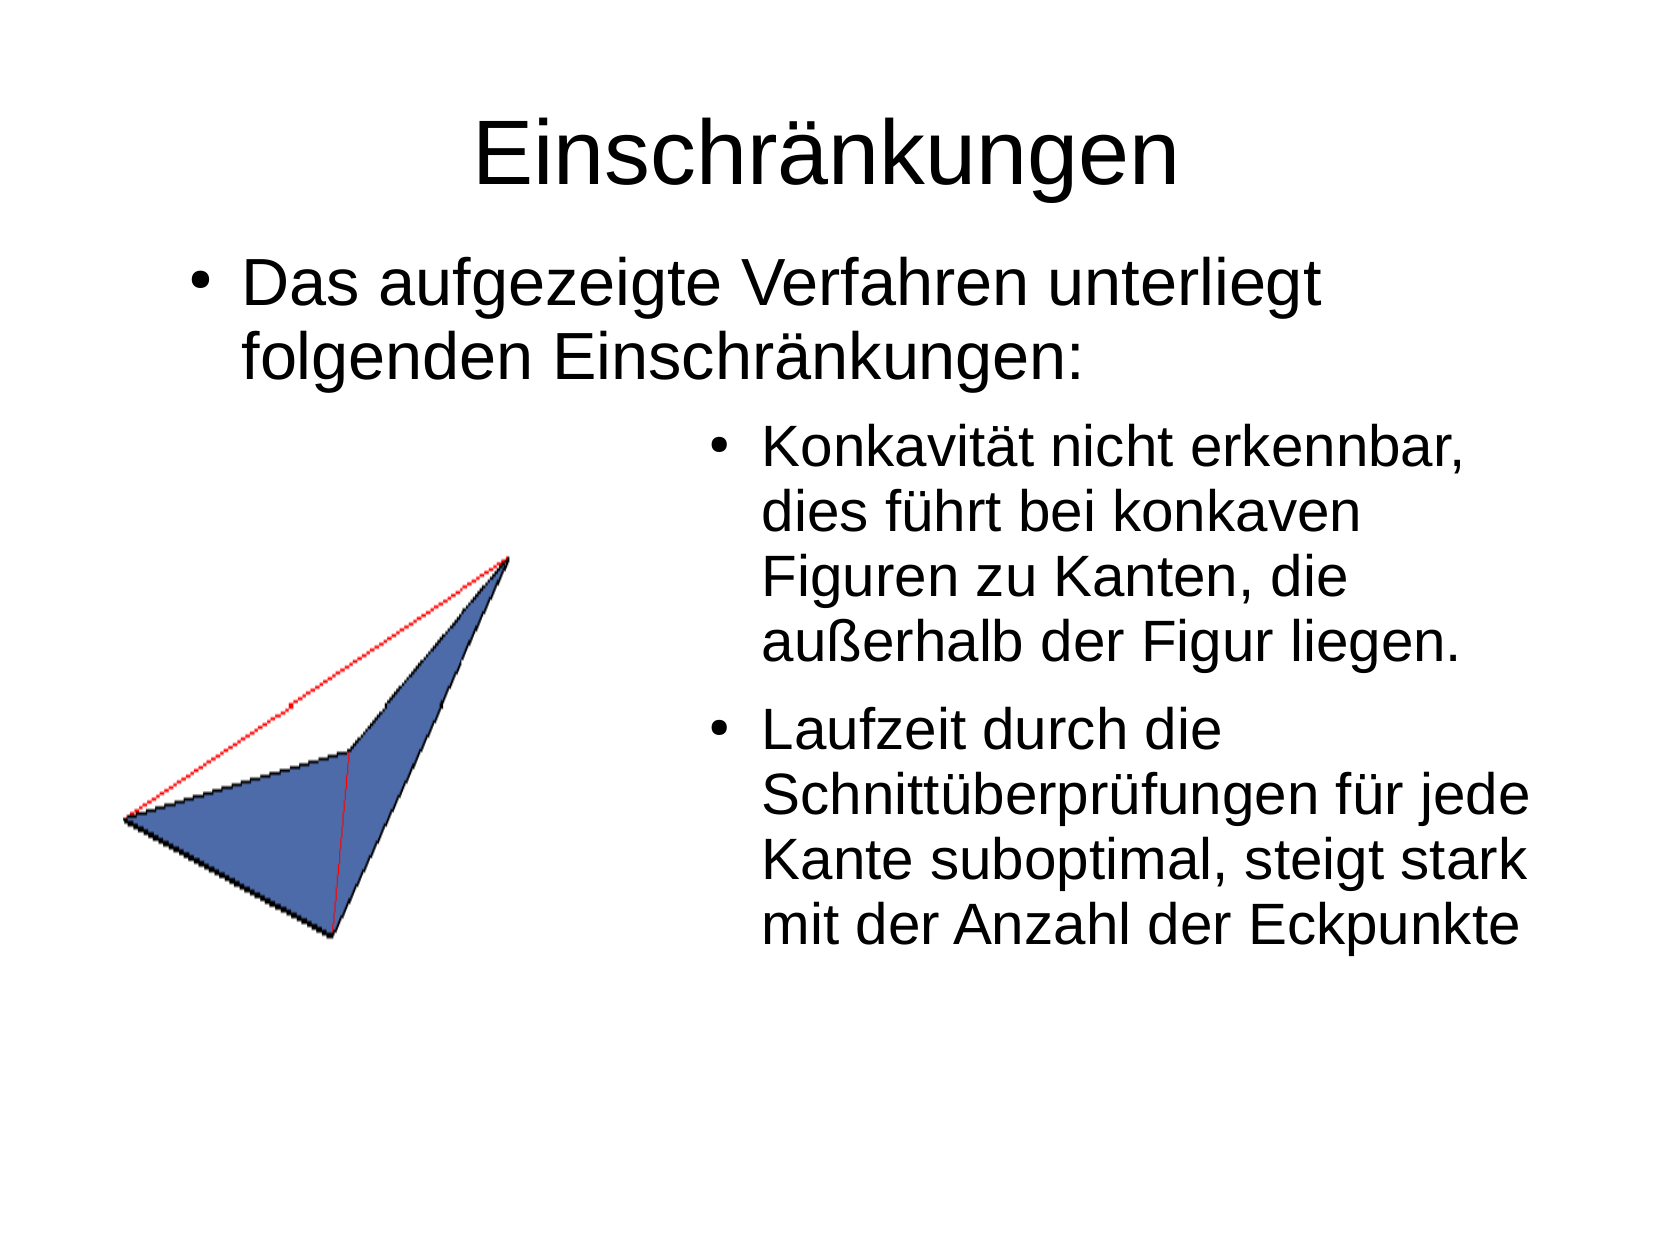

# Einschränkungen
Das aufgezeigte Verfahren unterliegt folgenden Einschränkungen:
Konkavität nicht erkennbar, dies führt bei konkaven Figuren zu Kanten, die außerhalb der Figur liegen.
Laufzeit durch die Schnittüberprüfungen für jede Kante suboptimal, steigt stark mit der Anzahl der Eckpunkte